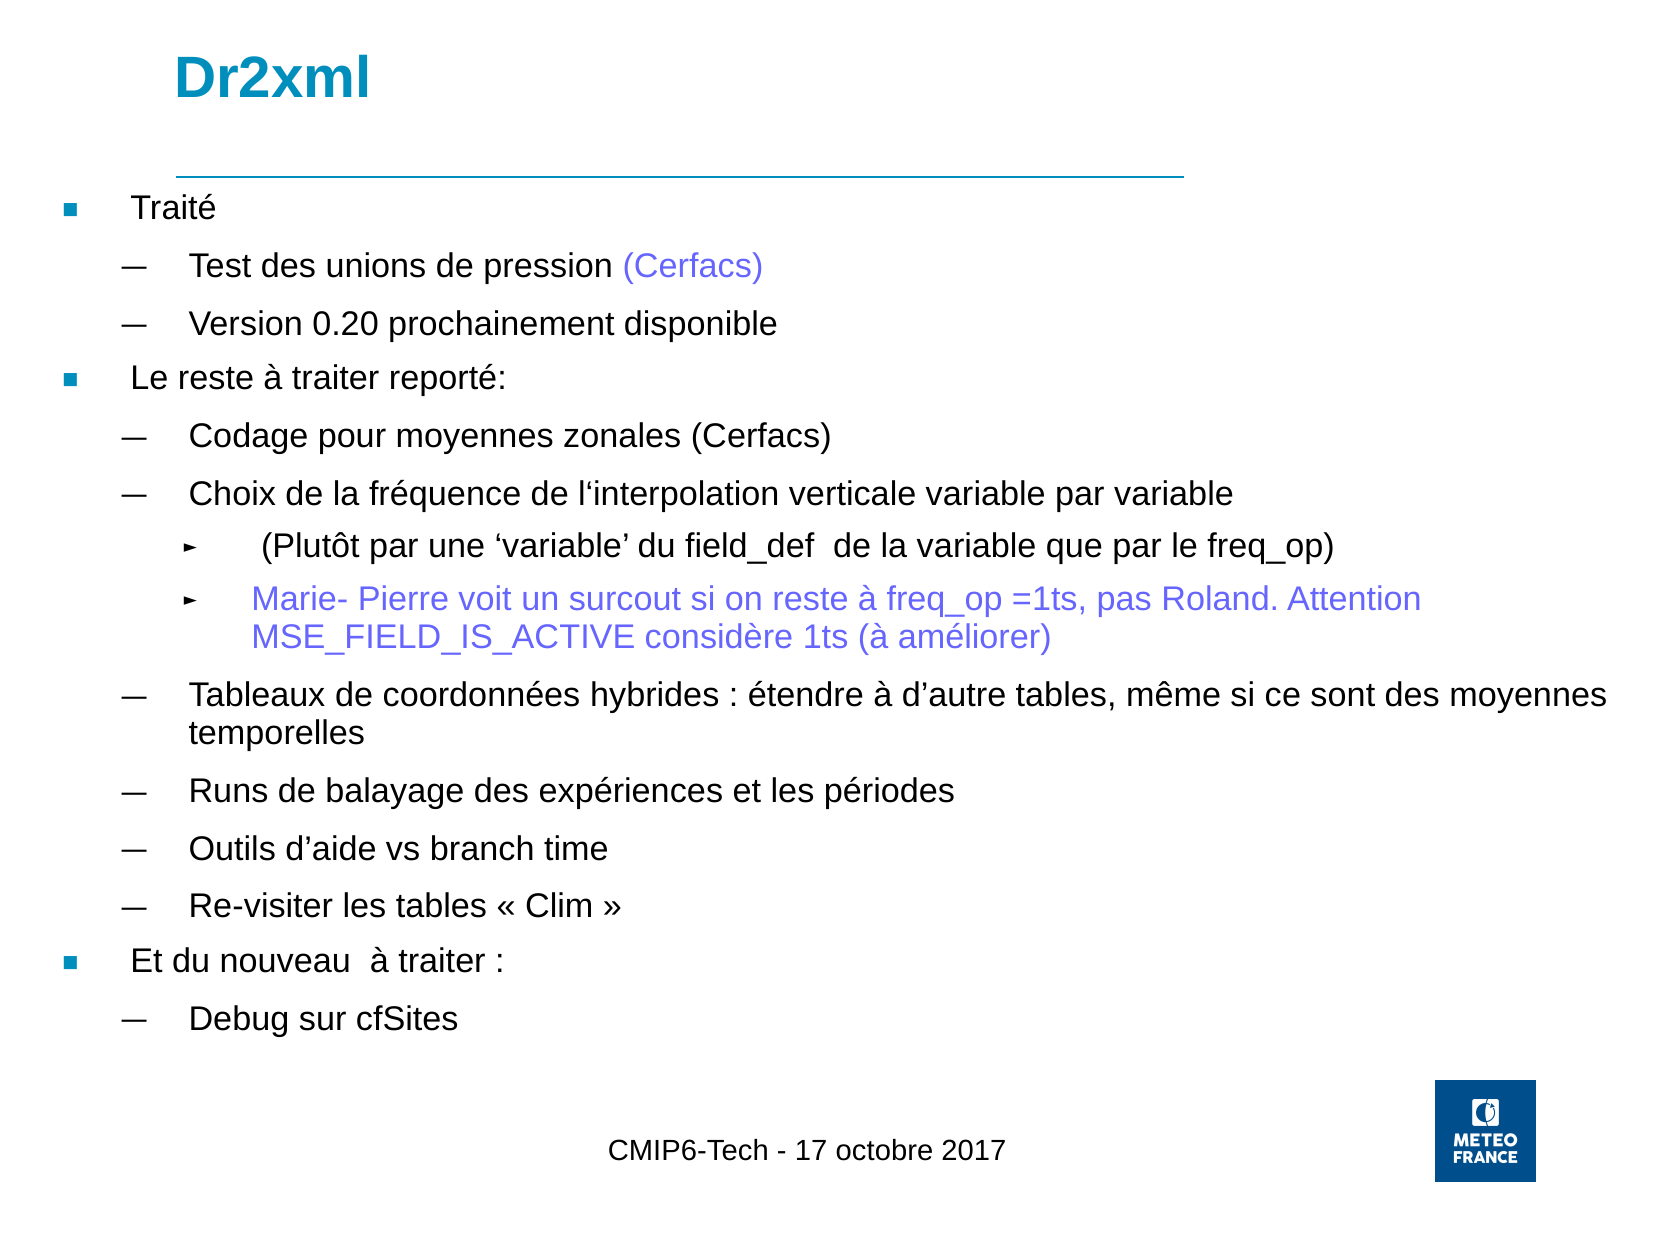

# Dr2xml
Traité
Test des unions de pression (Cerfacs)
Version 0.20 prochainement disponible
Le reste à traiter reporté:
Codage pour moyennes zonales (Cerfacs)
Choix de la fréquence de l‘interpolation verticale variable par variable
 (Plutôt par une ‘variable’ du field_def de la variable que par le freq_op)
Marie- Pierre voit un surcout si on reste à freq_op =1ts, pas Roland. Attention MSE_FIELD_IS_ACTIVE considère 1ts (à améliorer)
Tableaux de coordonnées hybrides : étendre à d’autre tables, même si ce sont des moyennes temporelles
Runs de balayage des expériences et les périodes
Outils d’aide vs branch time
Re-visiter les tables « Clim »
Et du nouveau  à traiter :
Debug sur cfSites
CMIP6-Tech - 17 octobre 2017